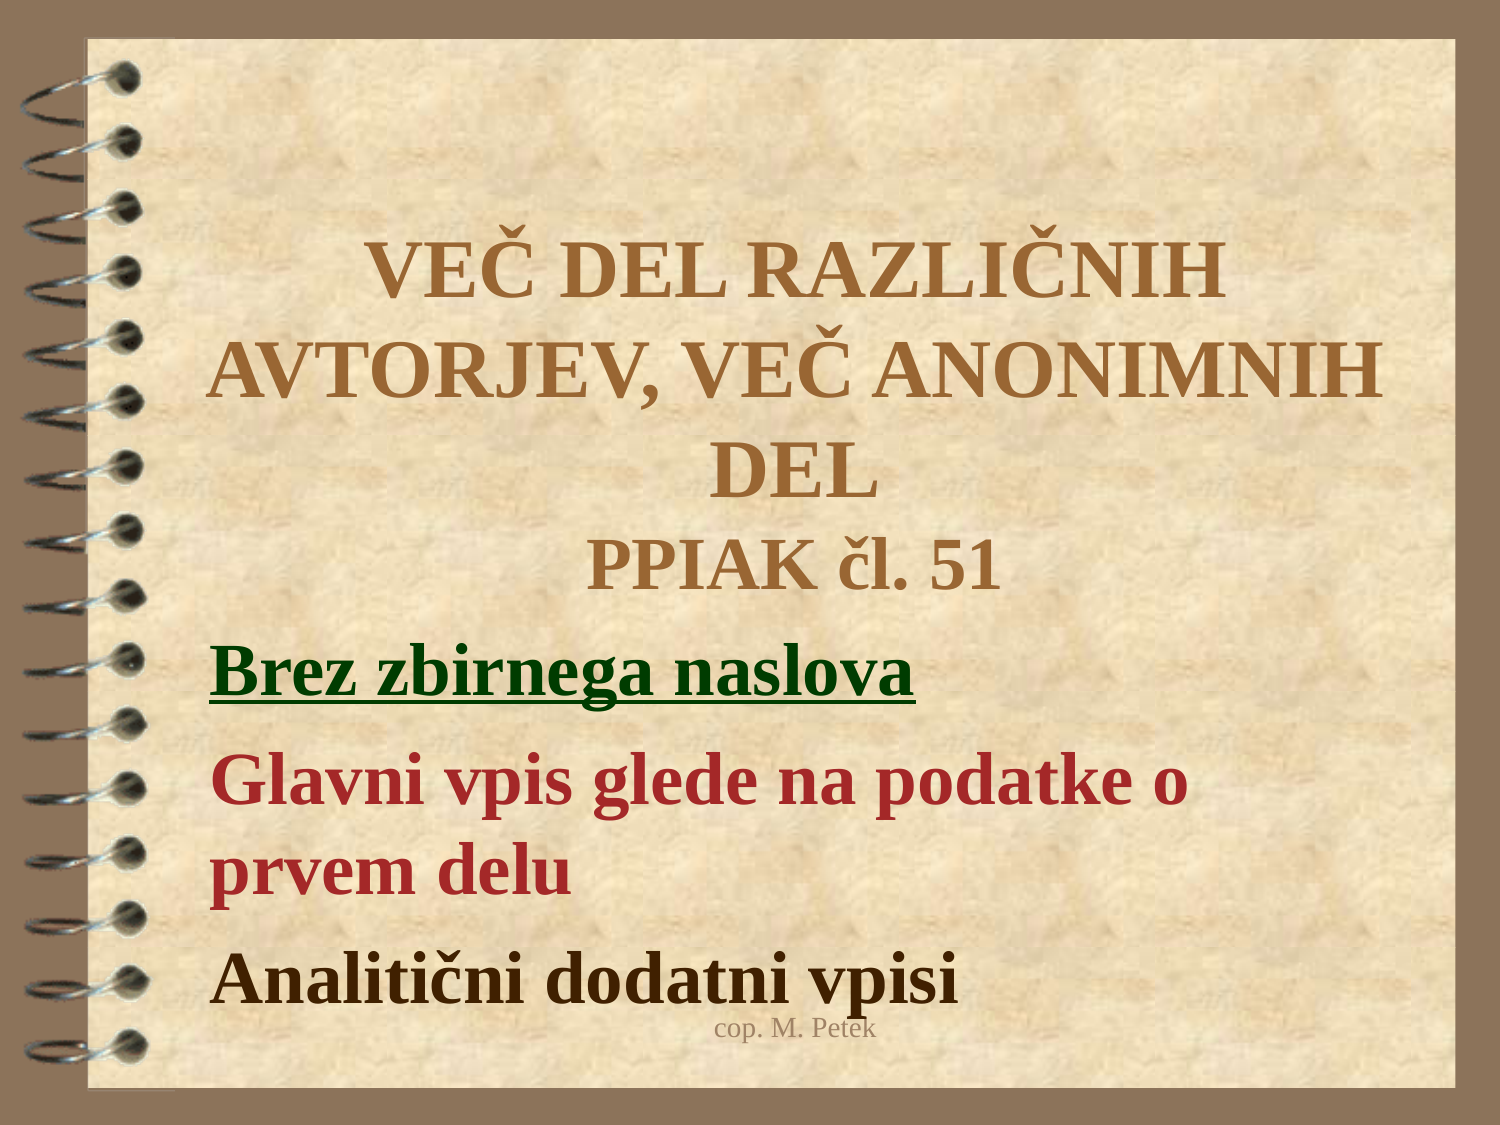

# VEČ DEL RAZLIČNIH AVTORJEV, VEČ ANONIMNIH DEL PPIAK čl. 51
Brez zbirnega naslova
Glavni vpis glede na podatke o prvem delu
Analitični dodatni vpisi
cop. M. Petek